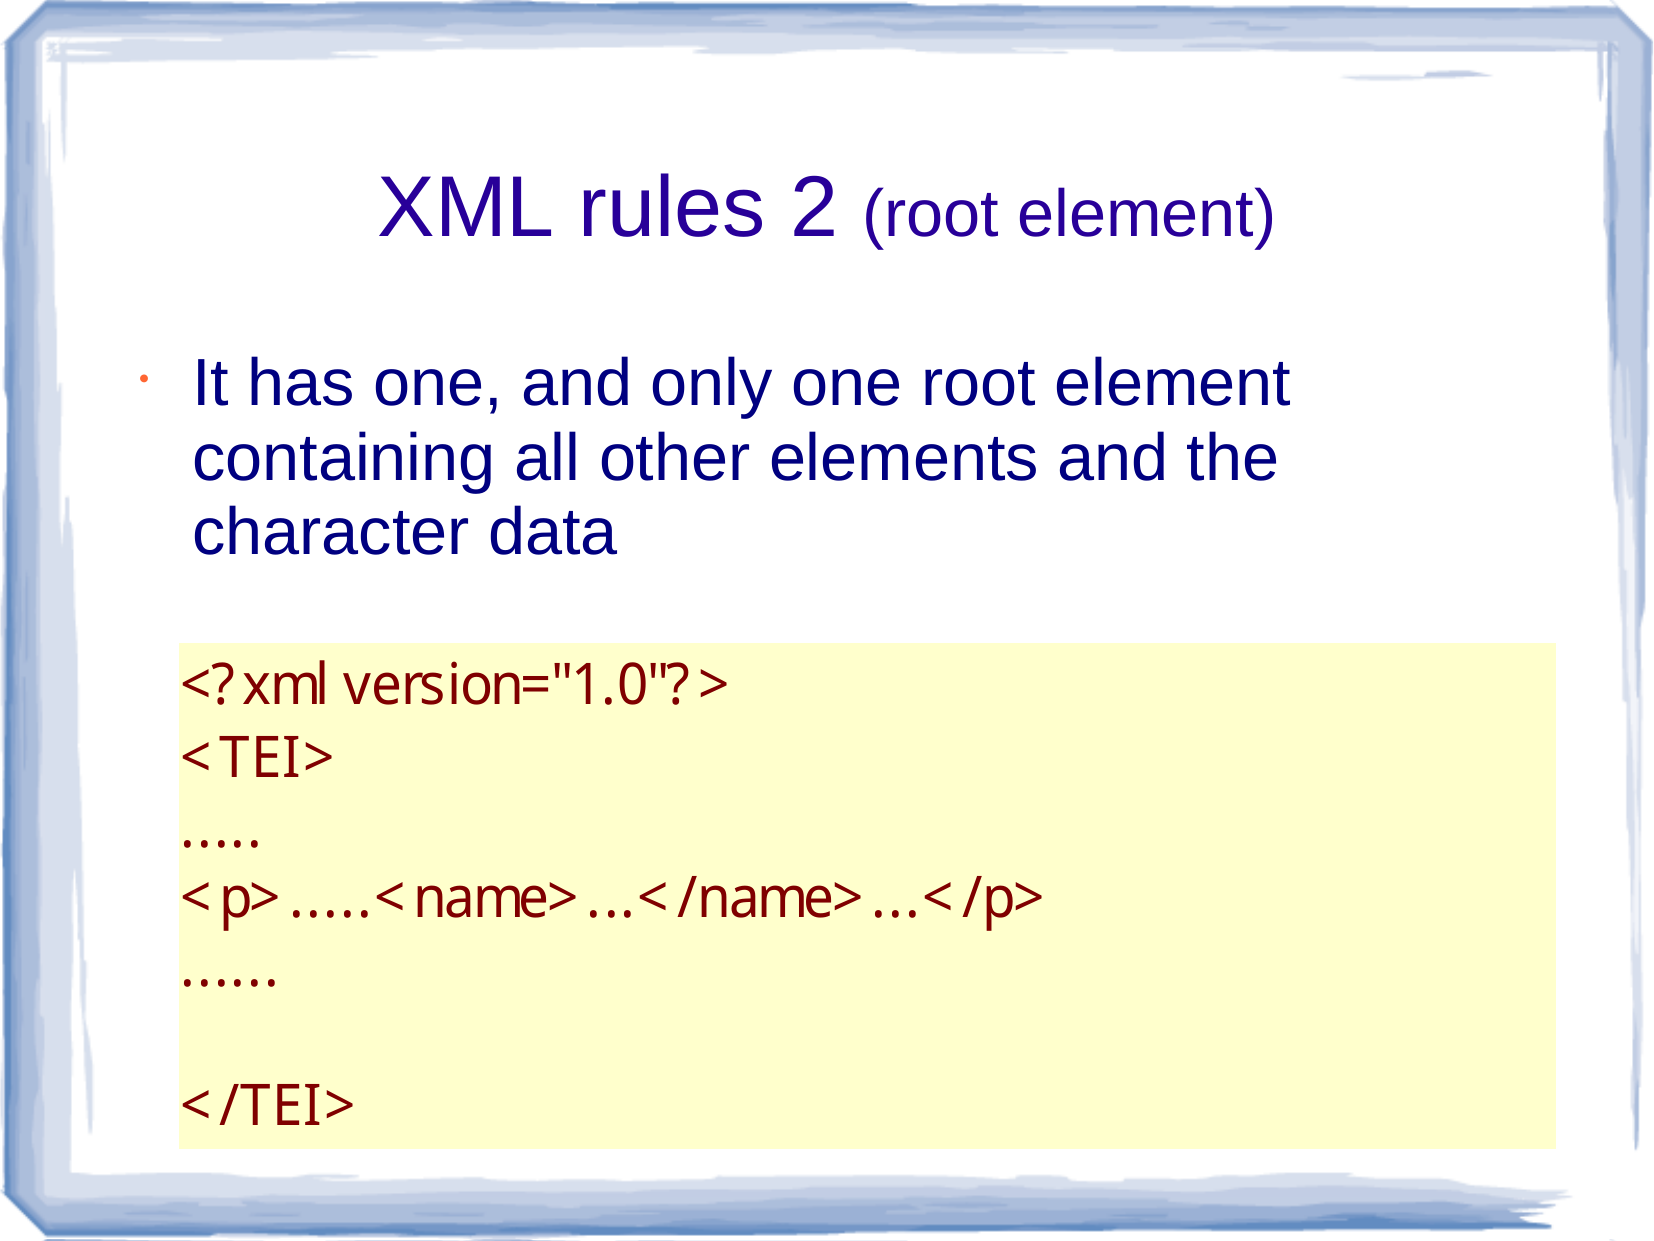

# XML rules 2 (root element)
It has one, and only one root element containing all other elements and the character data